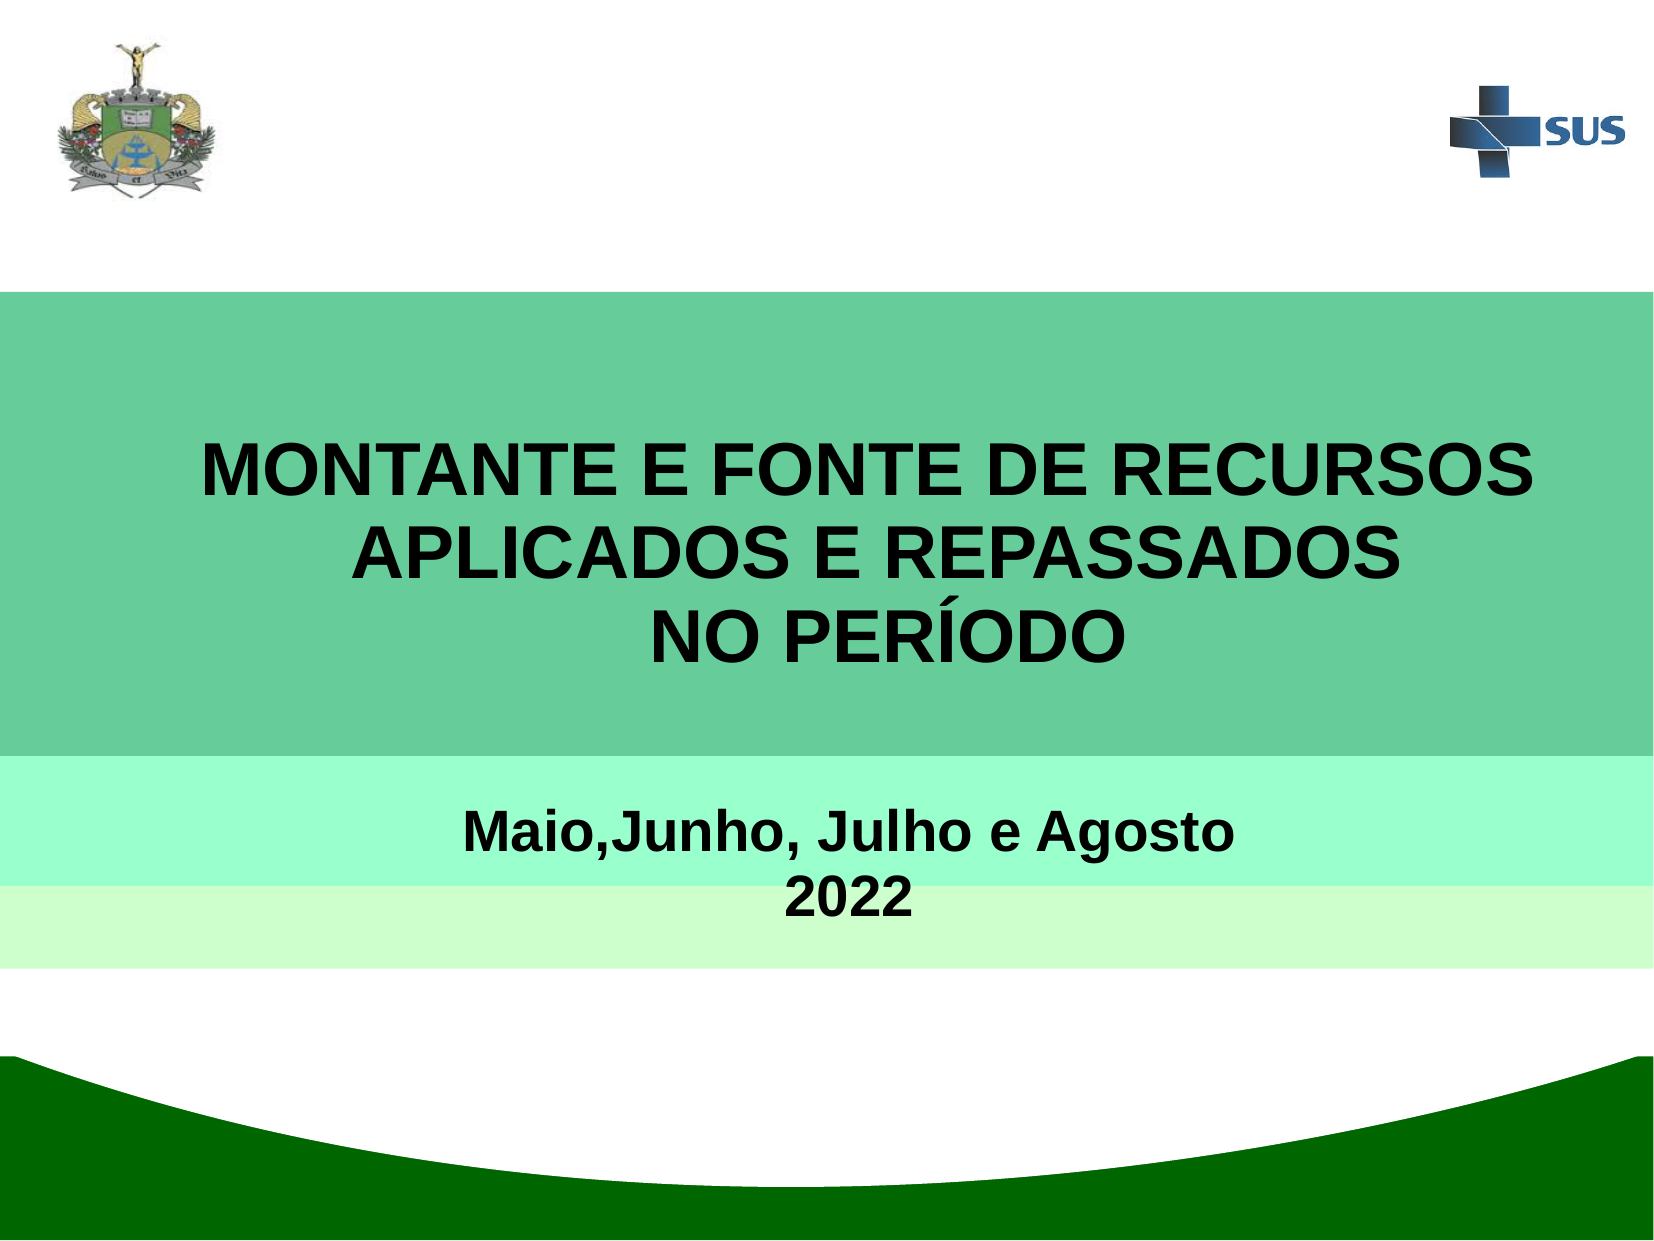

MONTANTE E FONTE DE RECURSOS APLICADOS E REPASSADOS
 NO PERÍODO
Maio,Junho, Julho e Agosto 2022